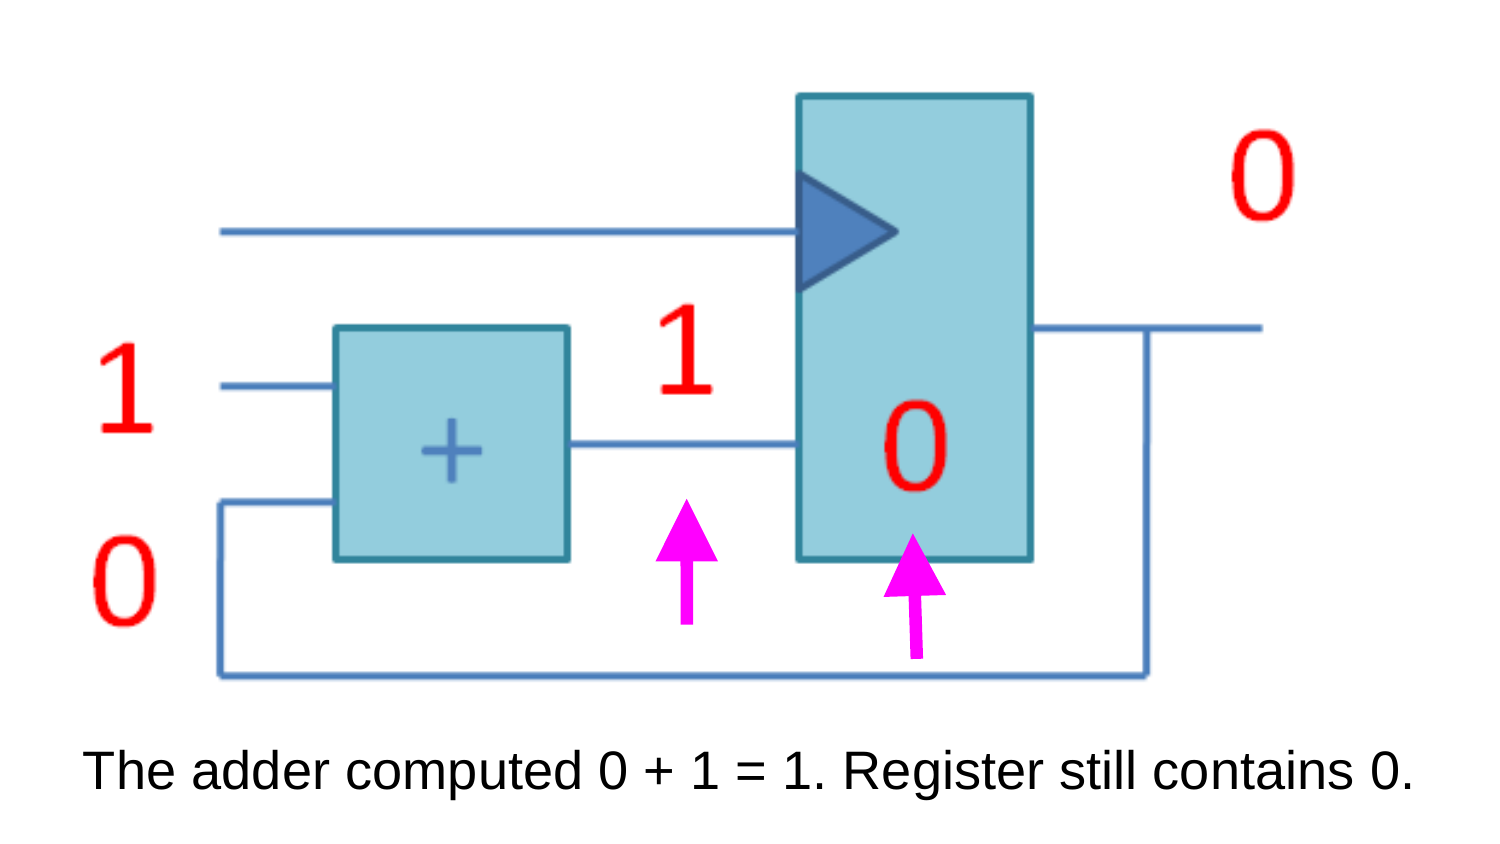

# The adder computed 0 + 1 = 1. Register still contains 0.